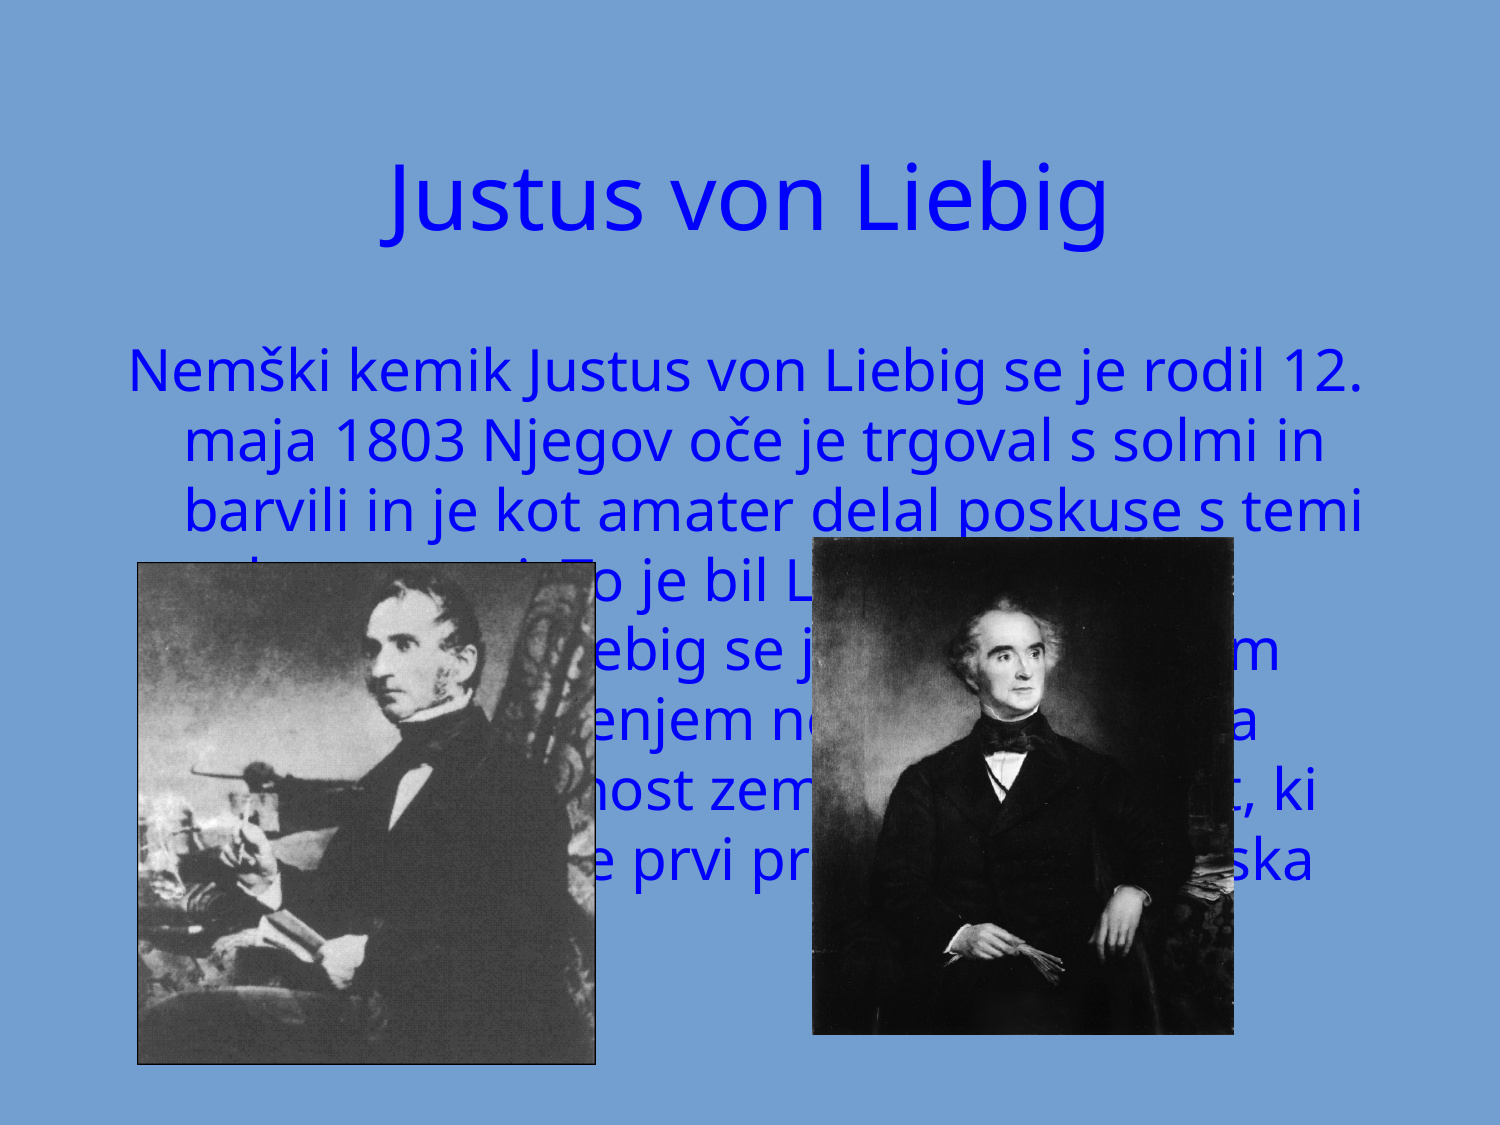

# Justus von Liebig
Nemški kemik Justus von Liebig se je rodil 12. maja 1803 Njegov oče je trgoval s solmi in barvili in je kot amater delal poskuse s temi substancami. To je bil Liebigu uvod v kemijo. Toda Liebig se je ukvarjal z vsem drugim, le z učenjem ne. Ugotovil je, da določa rodovitnost zemlje tisti element, ki ga je najmanj.Je prvi pripravil anorganska gnojila.